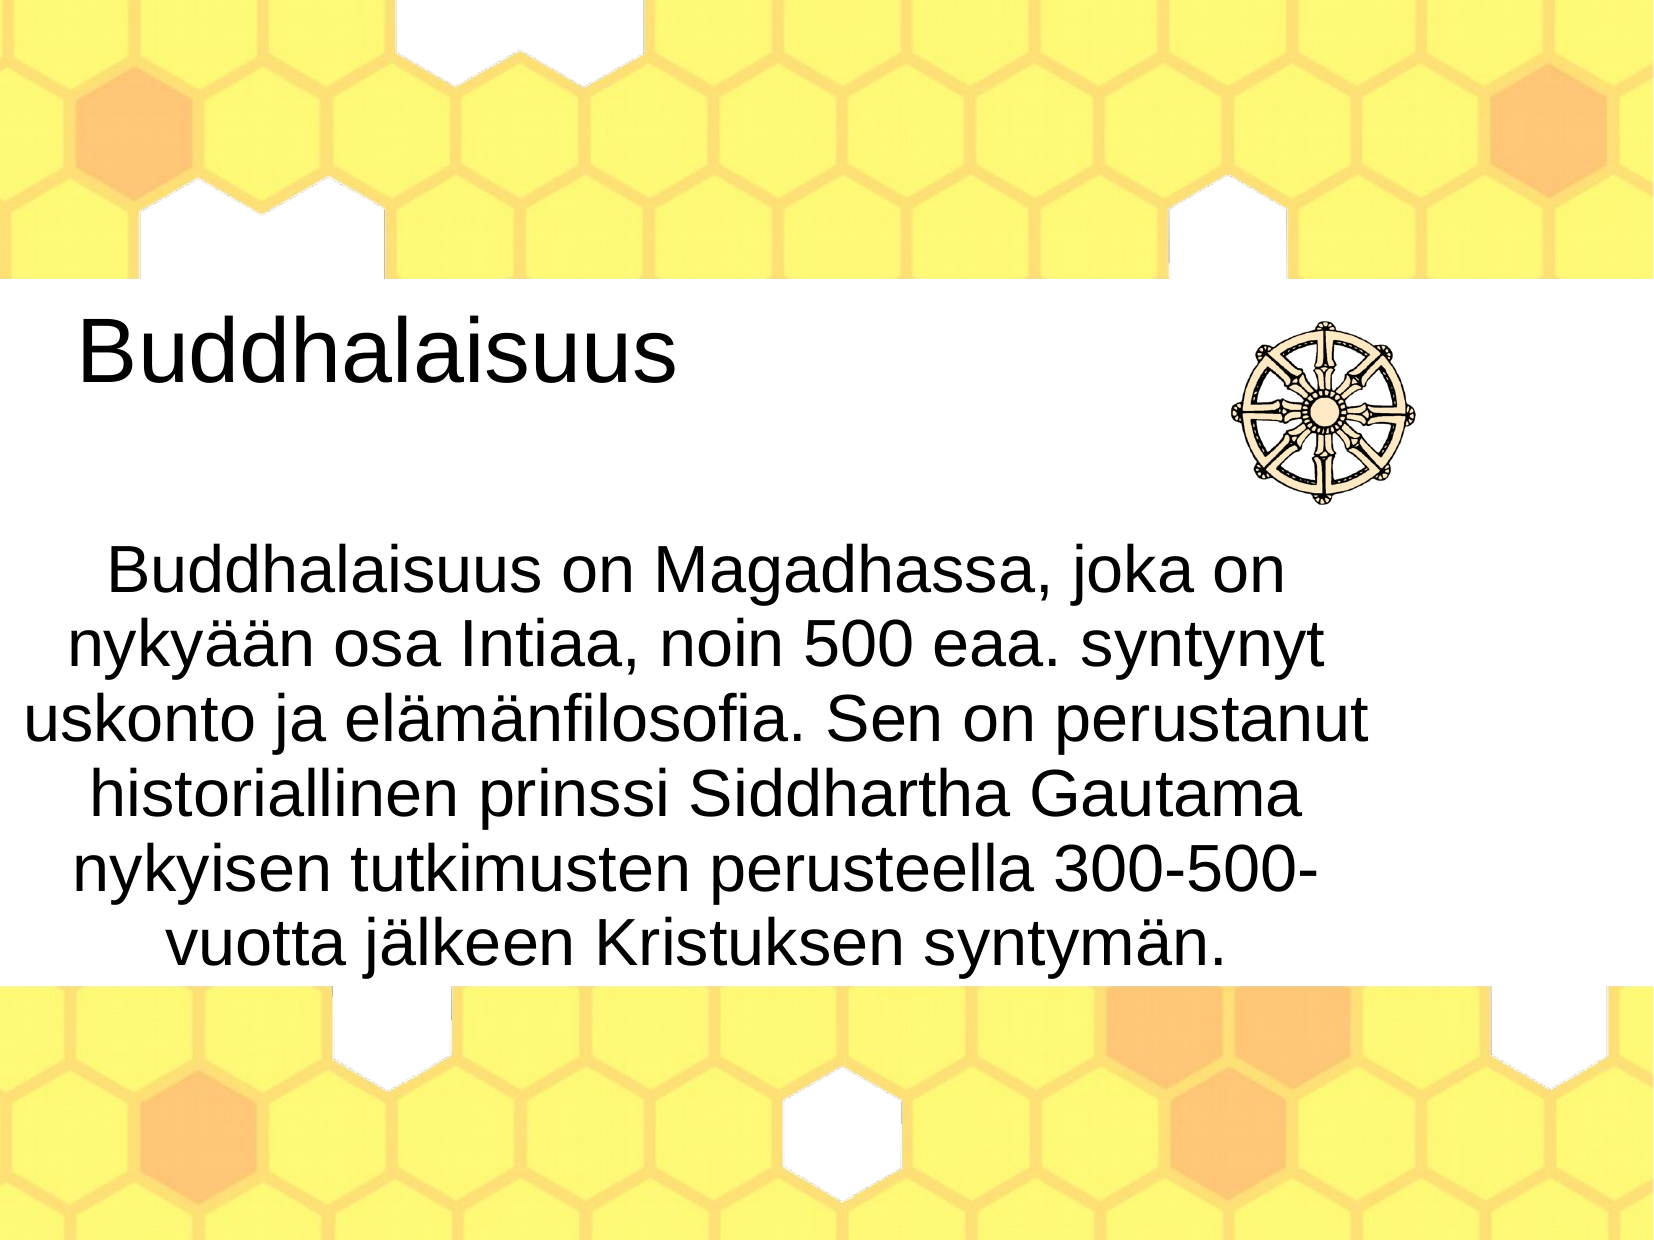

# Buddhalaisuus
Buddhalaisuus on Magadhassa, joka on nykyään osa Intiaa, noin 500 eaa. syntynyt uskonto ja elämänfilosofia. Sen on perustanut historiallinen prinssi Siddhartha Gautama nykyisen tutkimusten perusteella 300-500-vuotta jälkeen Kristuksen syntymän.